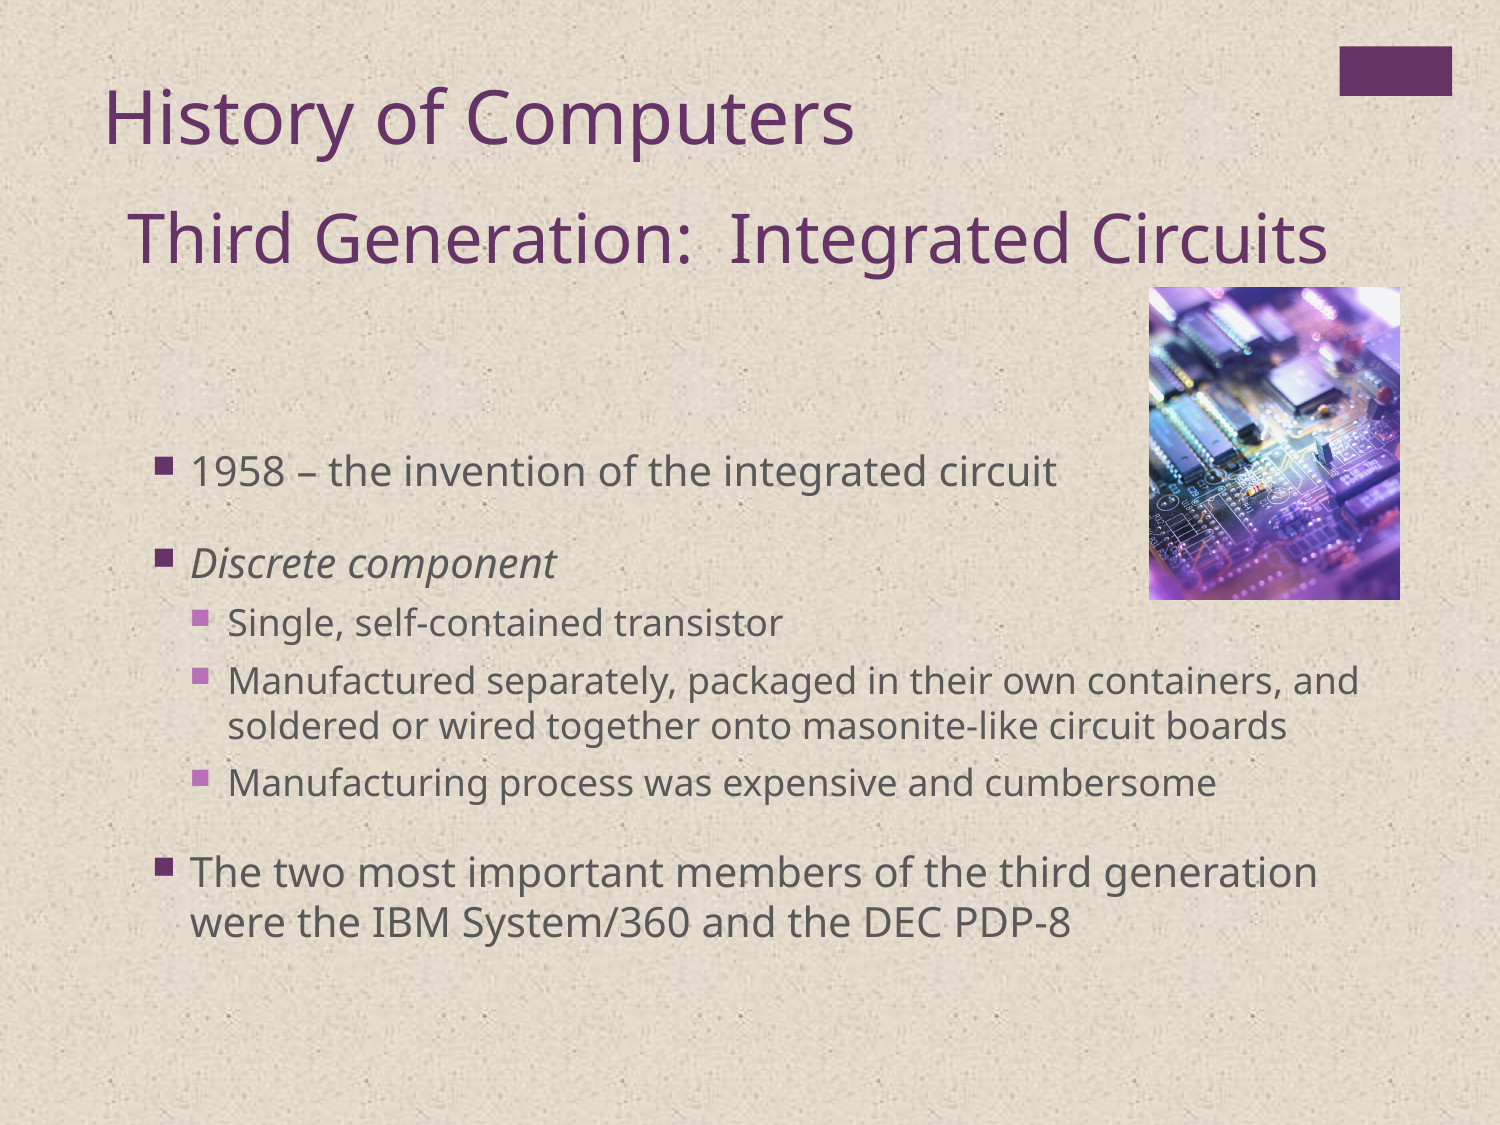

History of Computers
# Third Generation: Integrated Circuits
1958 – the invention of the integrated circuit
Discrete component
Single, self-contained transistor
Manufactured separately, packaged in their own containers, and soldered or wired together onto masonite-like circuit boards
Manufacturing process was expensive and cumbersome
The two most important members of the third generation were the IBM System/360 and the DEC PDP-8